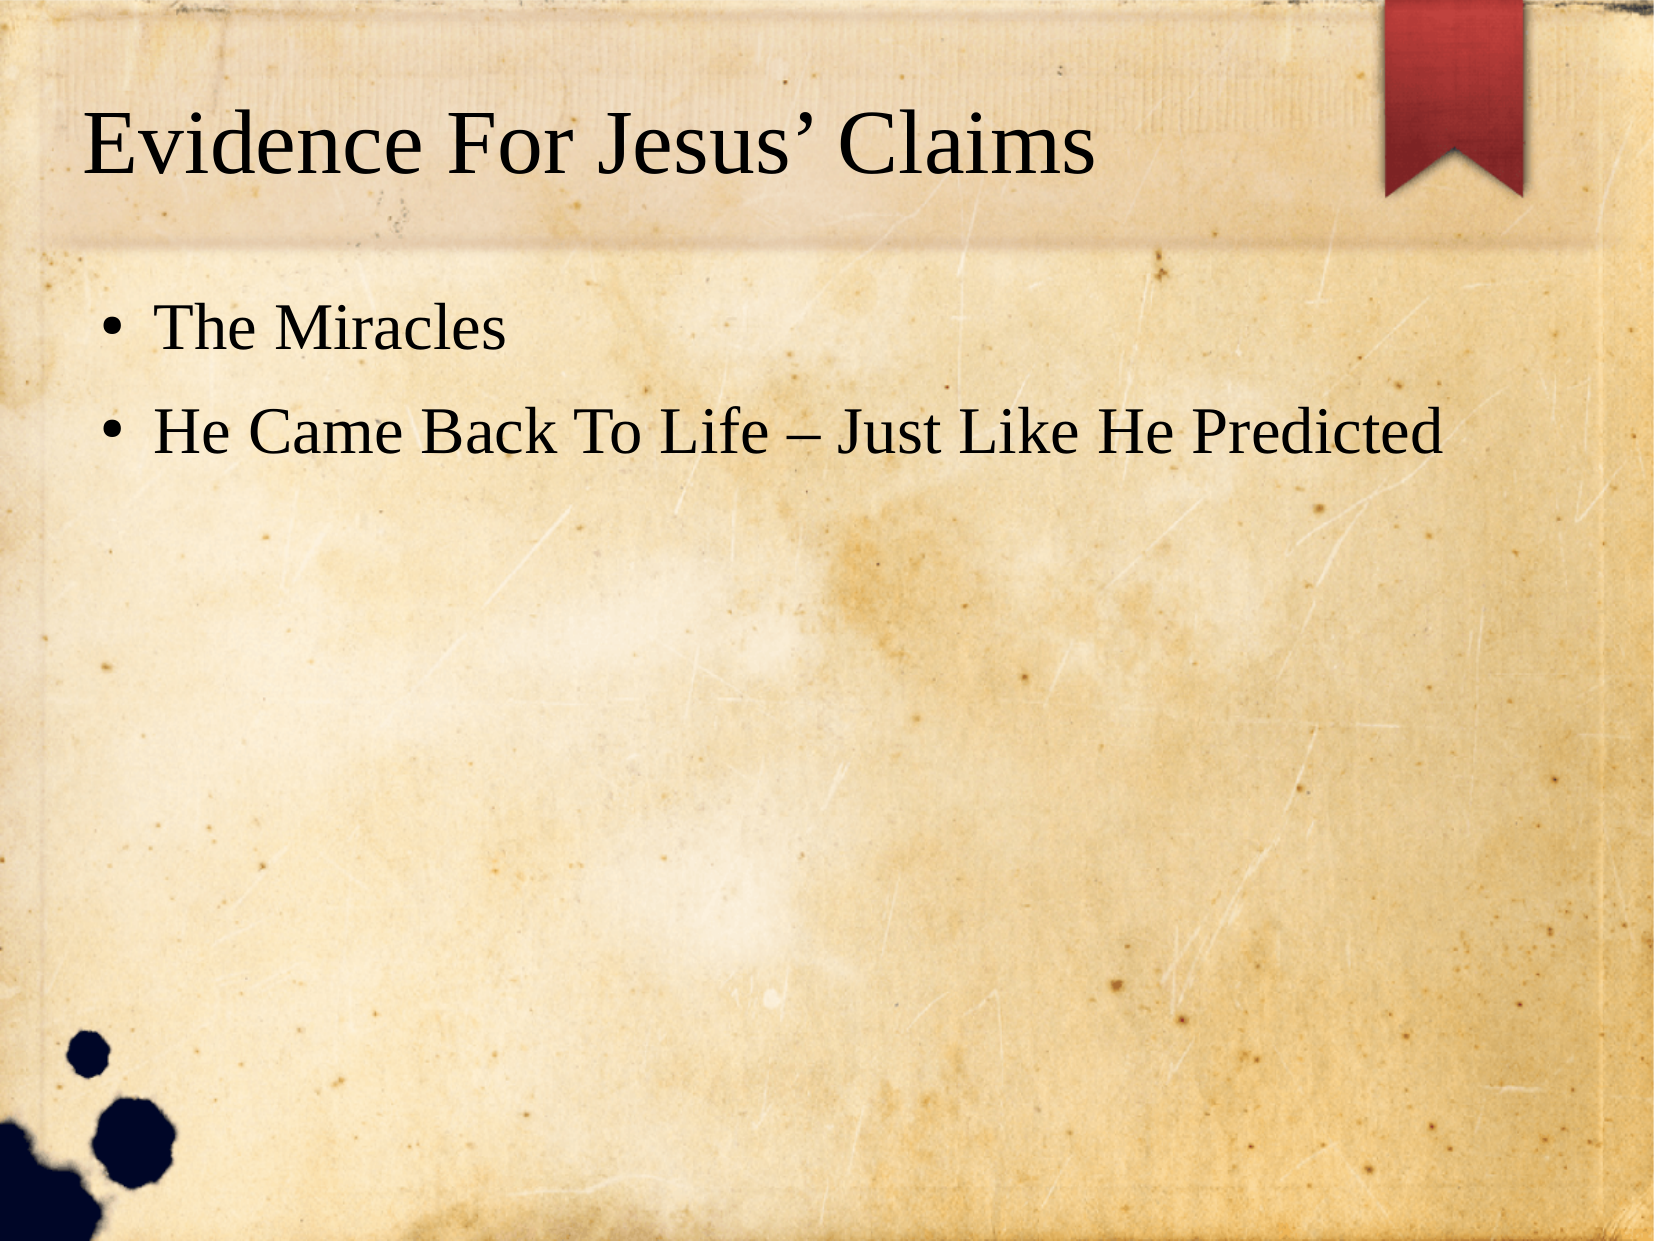

# Evidence For Jesus’ Claims
The Miracles
He Came Back To Life – Just Like He Predicted